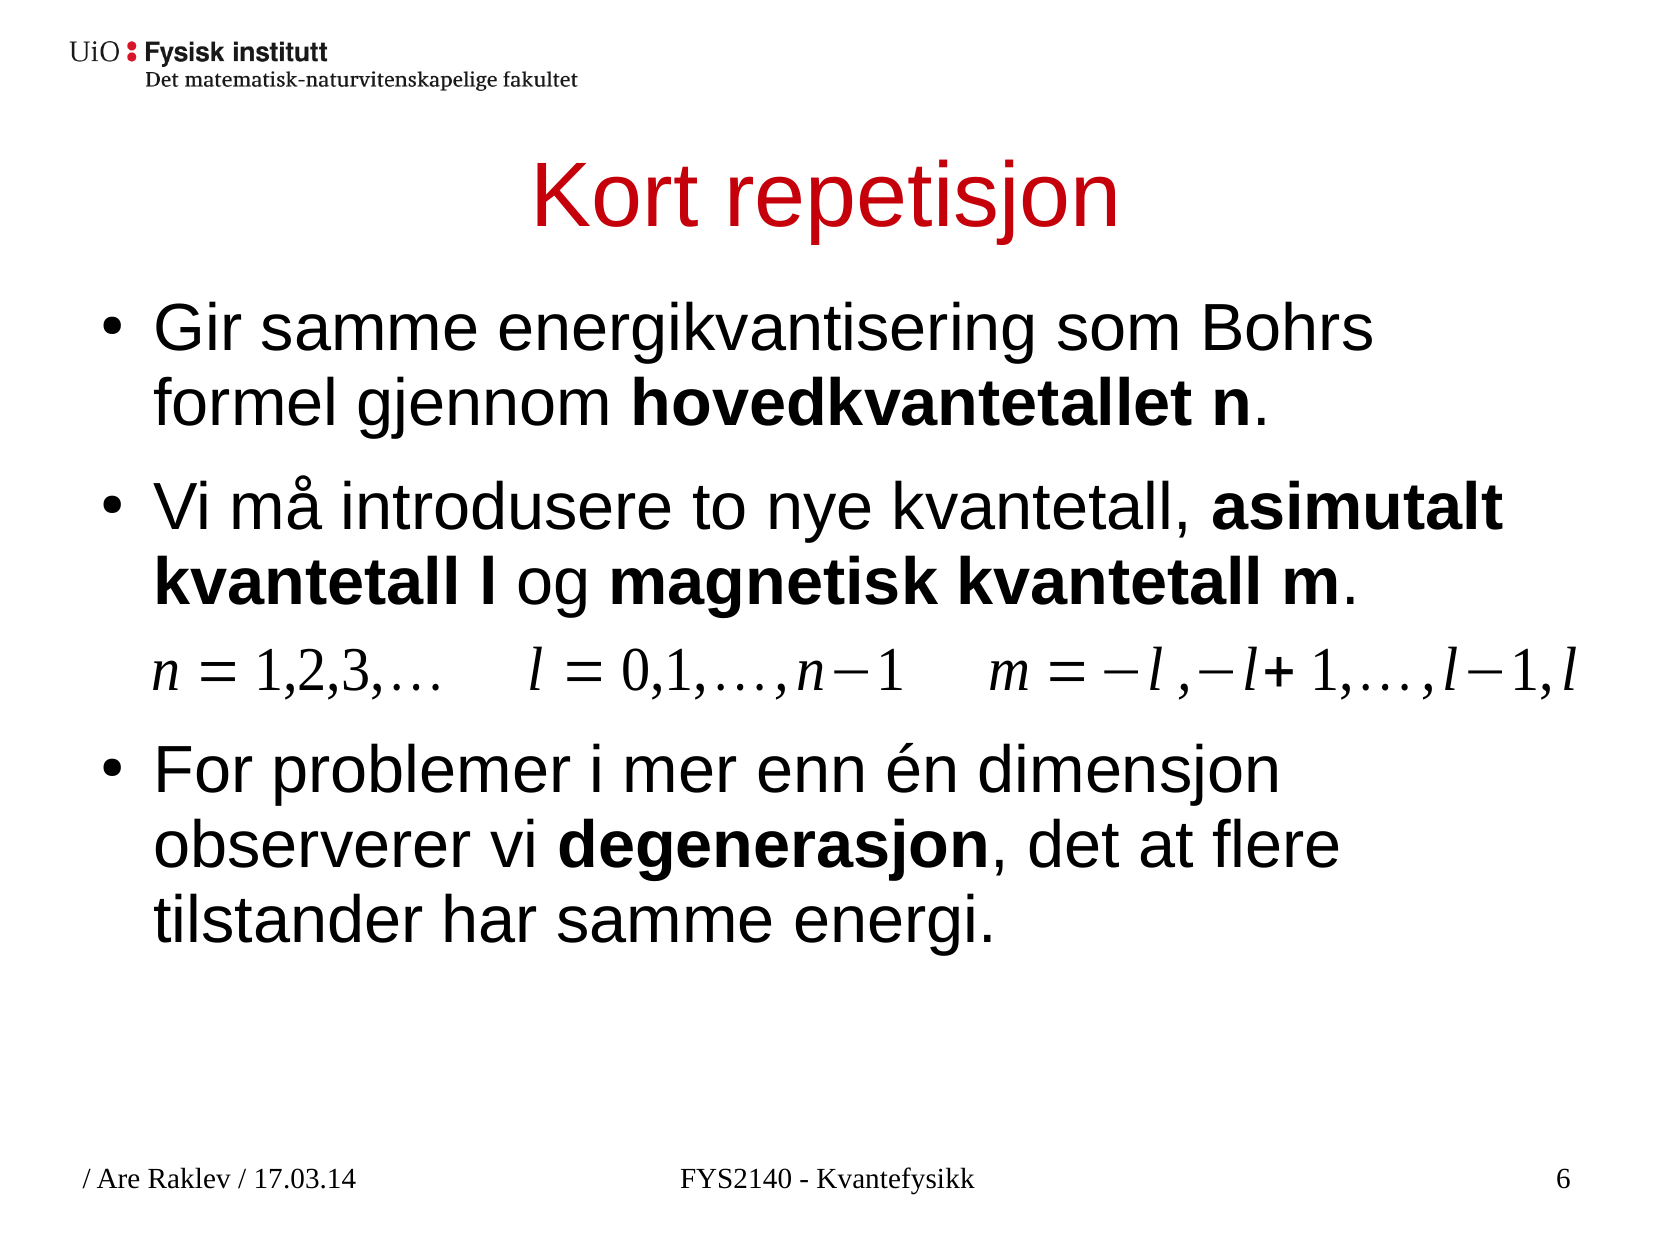

# Kort repetisjon
Gir samme energikvantisering som Bohrs formel gjennom hovedkvantetallet n.
Vi må introdusere to nye kvantetall, asimutalt kvantetall l og magnetisk kvantetall m.
For problemer i mer enn én dimensjon observerer vi degenerasjon, det at flere tilstander har samme energi.
/ Are Raklev / 17.03.14
FYS2140 - Kvantefysikk
6